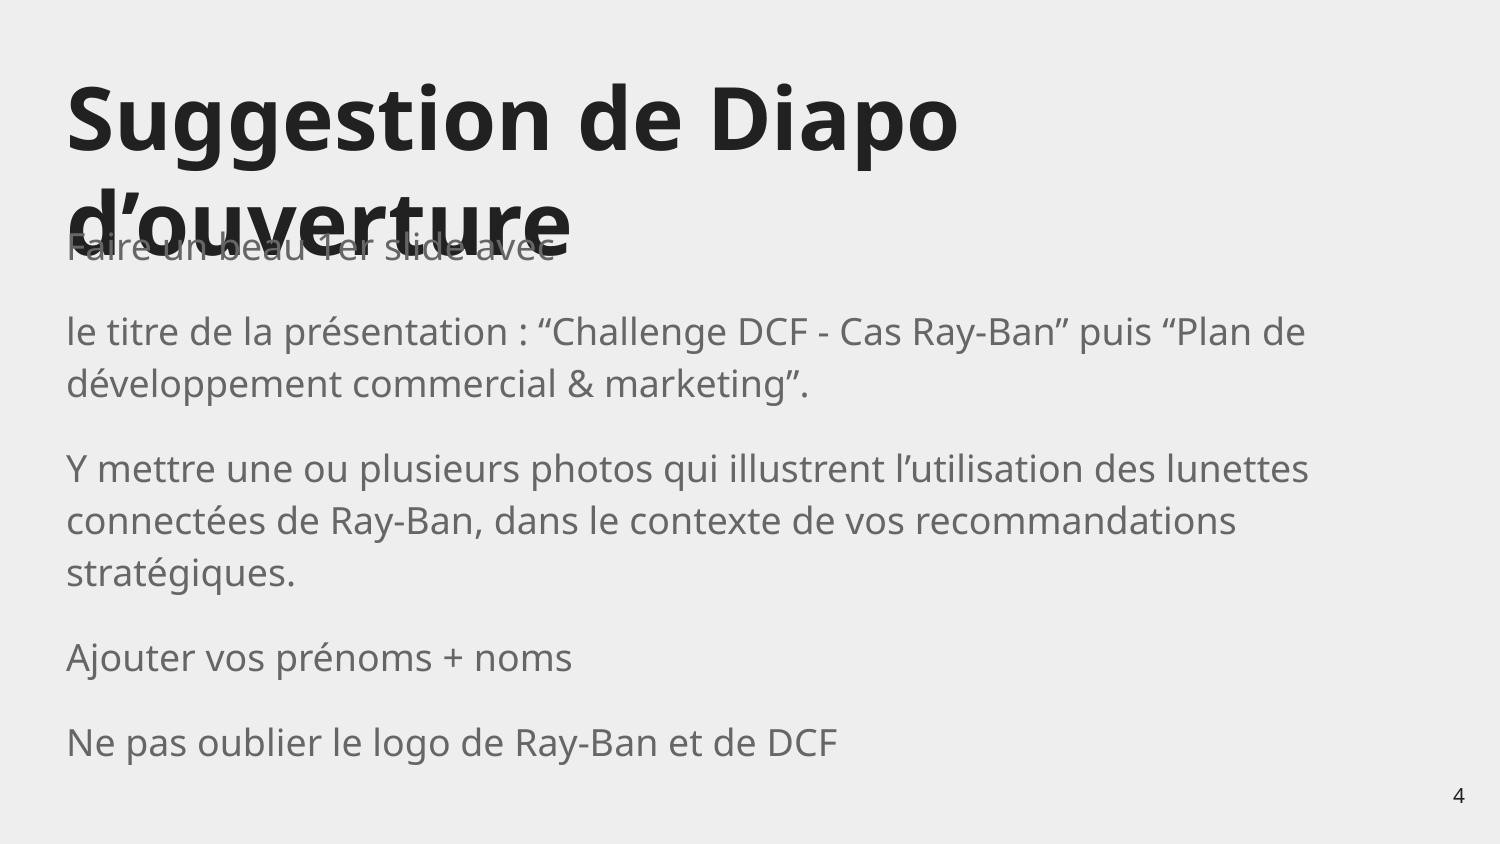

# Suggestion de Diapo d’ouverture
Faire un beau 1er slide avec
le titre de la présentation : “Challenge DCF - Cas Ray-Ban” puis “Plan de développement commercial & marketing”.
Y mettre une ou plusieurs photos qui illustrent l’utilisation des lunettes connectées de Ray-Ban, dans le contexte de vos recommandations stratégiques.
Ajouter vos prénoms + noms
Ne pas oublier le logo de Ray-Ban et de DCF